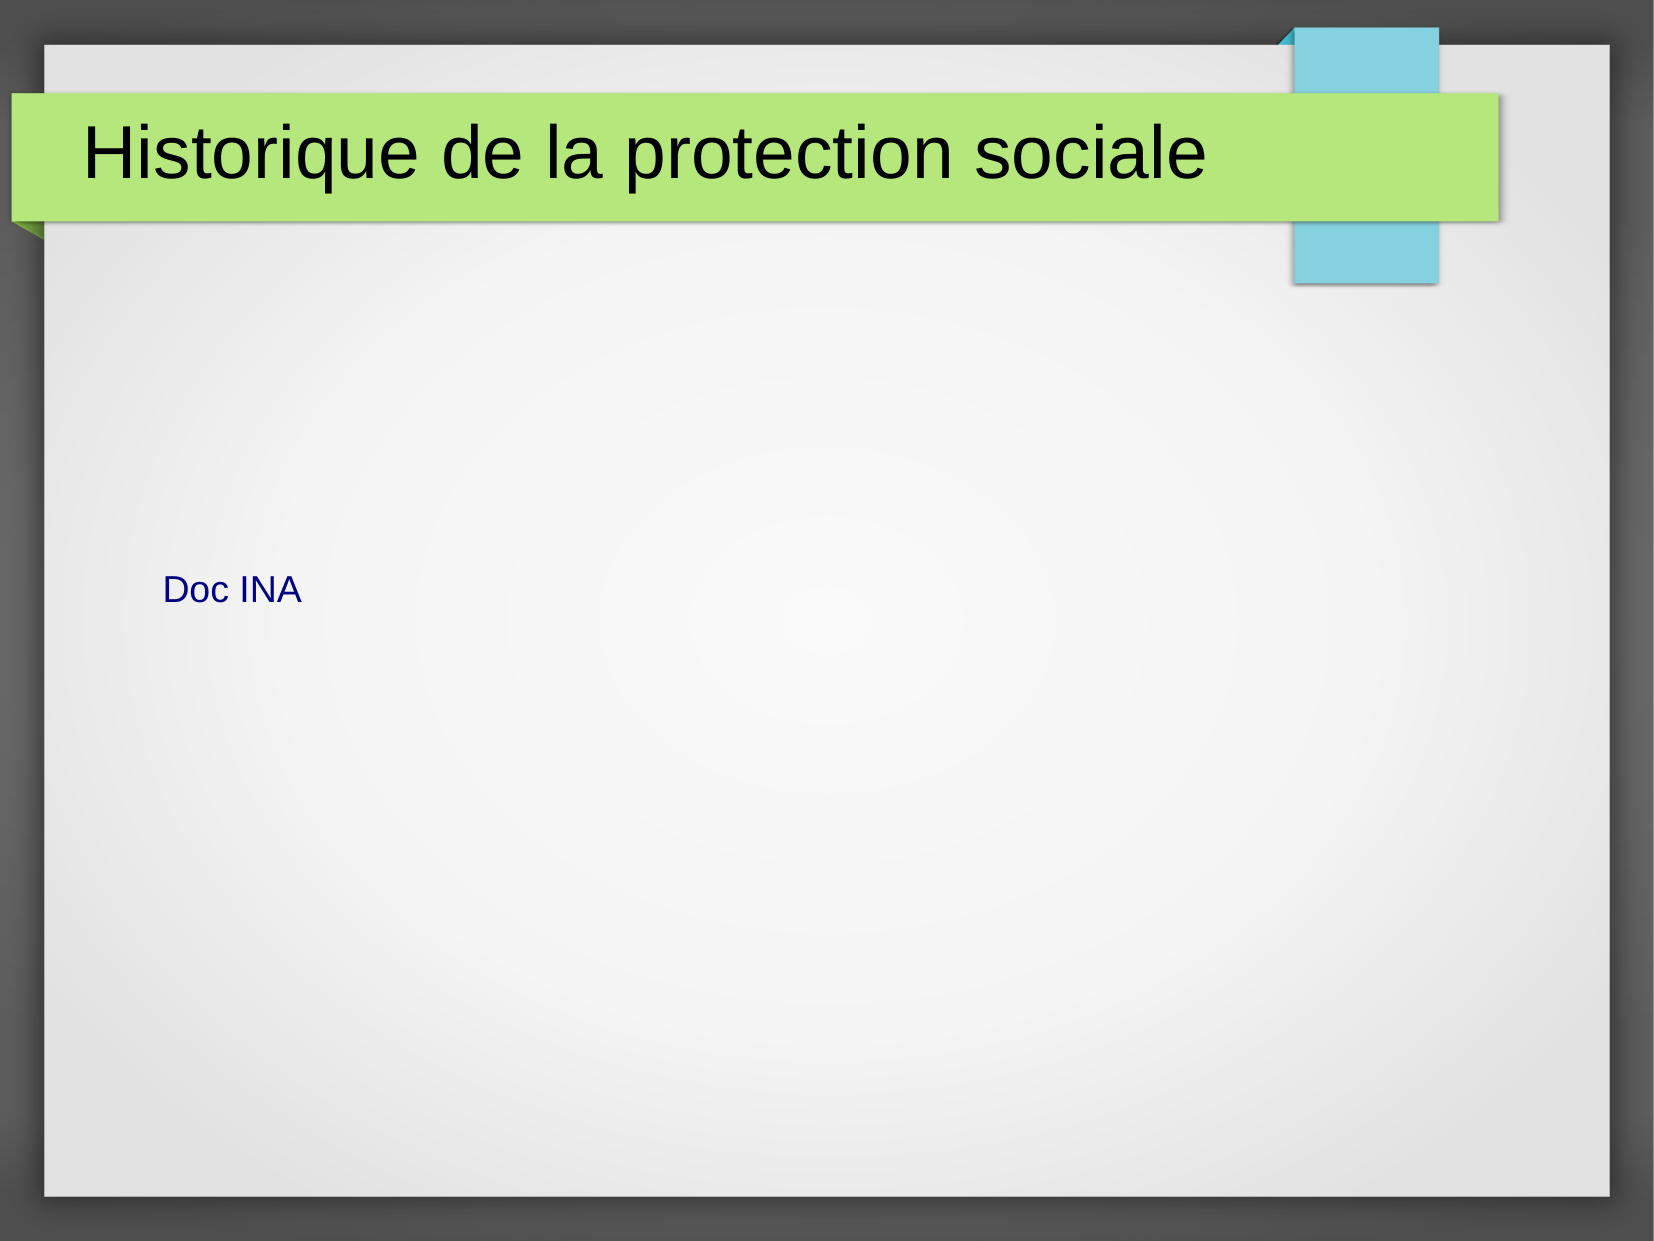

# Historique de la protection sociale
Doc INA